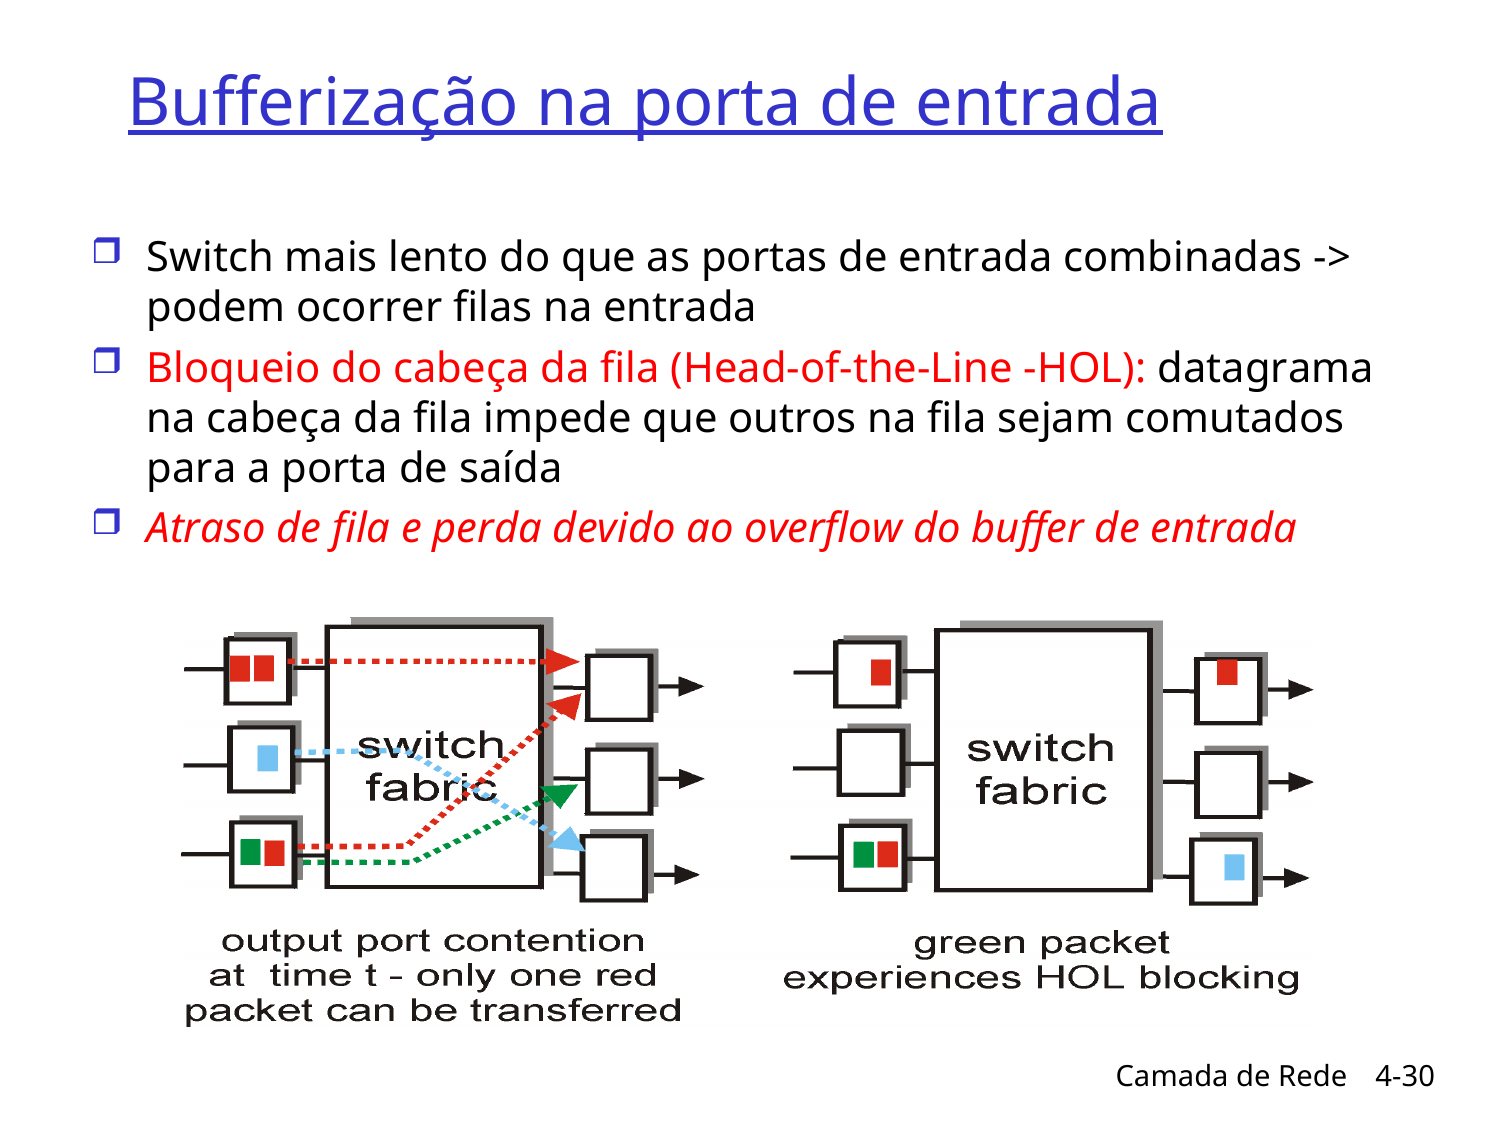

Bufferização na porta de entrada
Switch mais lento do que as portas de entrada combinadas -> podem ocorrer filas na entrada
Bloqueio do cabeça da fila (Head-of-the-Line -HOL): datagrama na cabeça da fila impede que outros na fila sejam comutados para a porta de saída
Atraso de fila e perda devido ao overflow do buffer de entrada
Camada de Rede